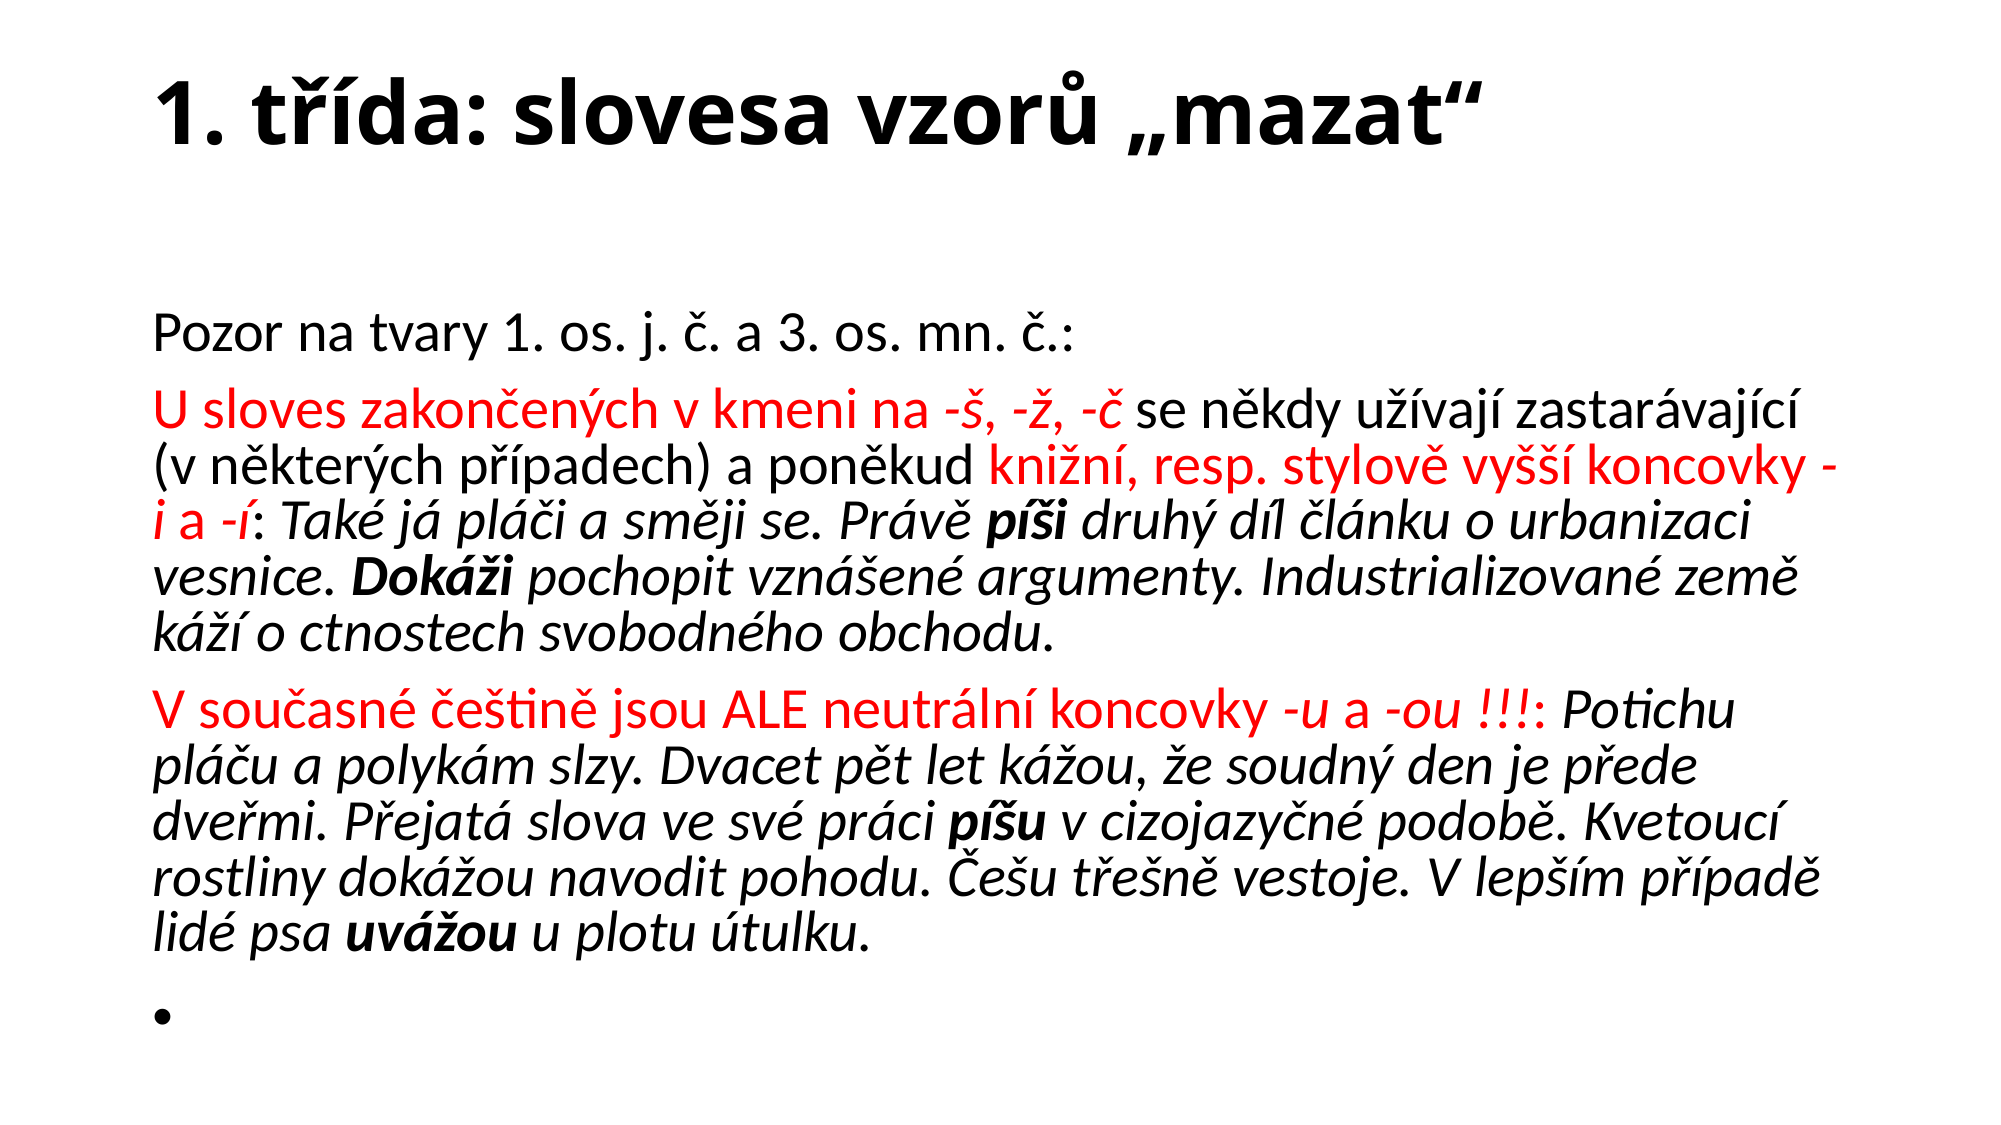

# 1. třída: slovesa vzorů „mazat“
Pozor na tvary 1. os. j. č. a 3. os. mn. č.:
U sloves zakončených v kmeni na -š, -ž, -č se někdy užívají zastarávající (v některých případech) a poněkud knižní, resp. stylově vyšší koncovky -i a -í: Také já pláči a směji se. Právě píši druhý díl článku o urbanizaci vesnice. Dokáži pochopit vznášené argumenty. Industrializované země káží o ctnostech svobodného obchodu.
V současné češtině jsou ALE neutrální koncovky -u a -ou !!!: Potichu pláču a polykám slzy. Dvacet pět let kážou, že soudný den je přede dveřmi. Přejatá slova ve své práci píšu v cizojazyčné podobě. Kvetoucí rostliny dokážou navodit pohodu. Češu třešně vestoje. V lepším případě lidé psa uvážou u plotu útulku.